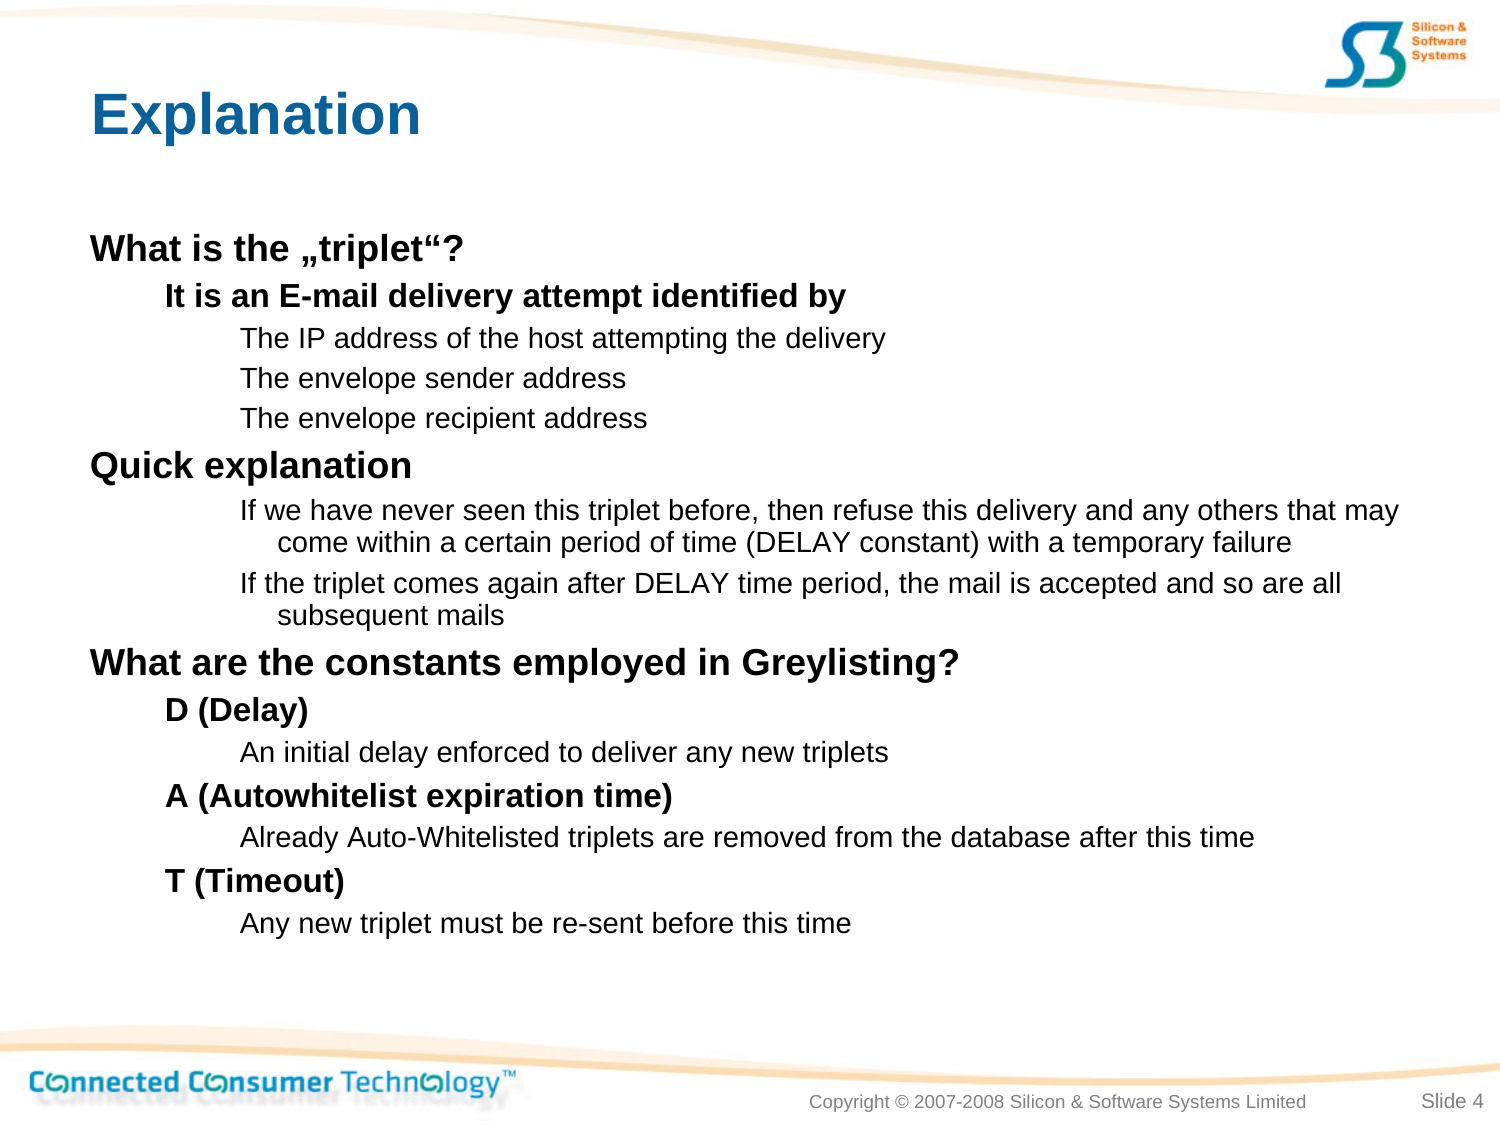

# Explanation
What is the „triplet“?
It is an E-mail delivery attempt identified by
The IP address of the host attempting the delivery
The envelope sender address
The envelope recipient address
Quick explanation
If we have never seen this triplet before, then refuse this delivery and any others that may come within a certain period of time (DELAY constant) with a temporary failure
If the triplet comes again after DELAY time period, the mail is accepted and so are all subsequent mails
What are the constants employed in Greylisting?
D (Delay)‏
An initial delay enforced to deliver any new triplets
A (Autowhitelist expiration time)‏
Already Auto-Whitelisted triplets are removed from the database after this time
T (Timeout)‏
Any new triplet must be re-sent before this time
4